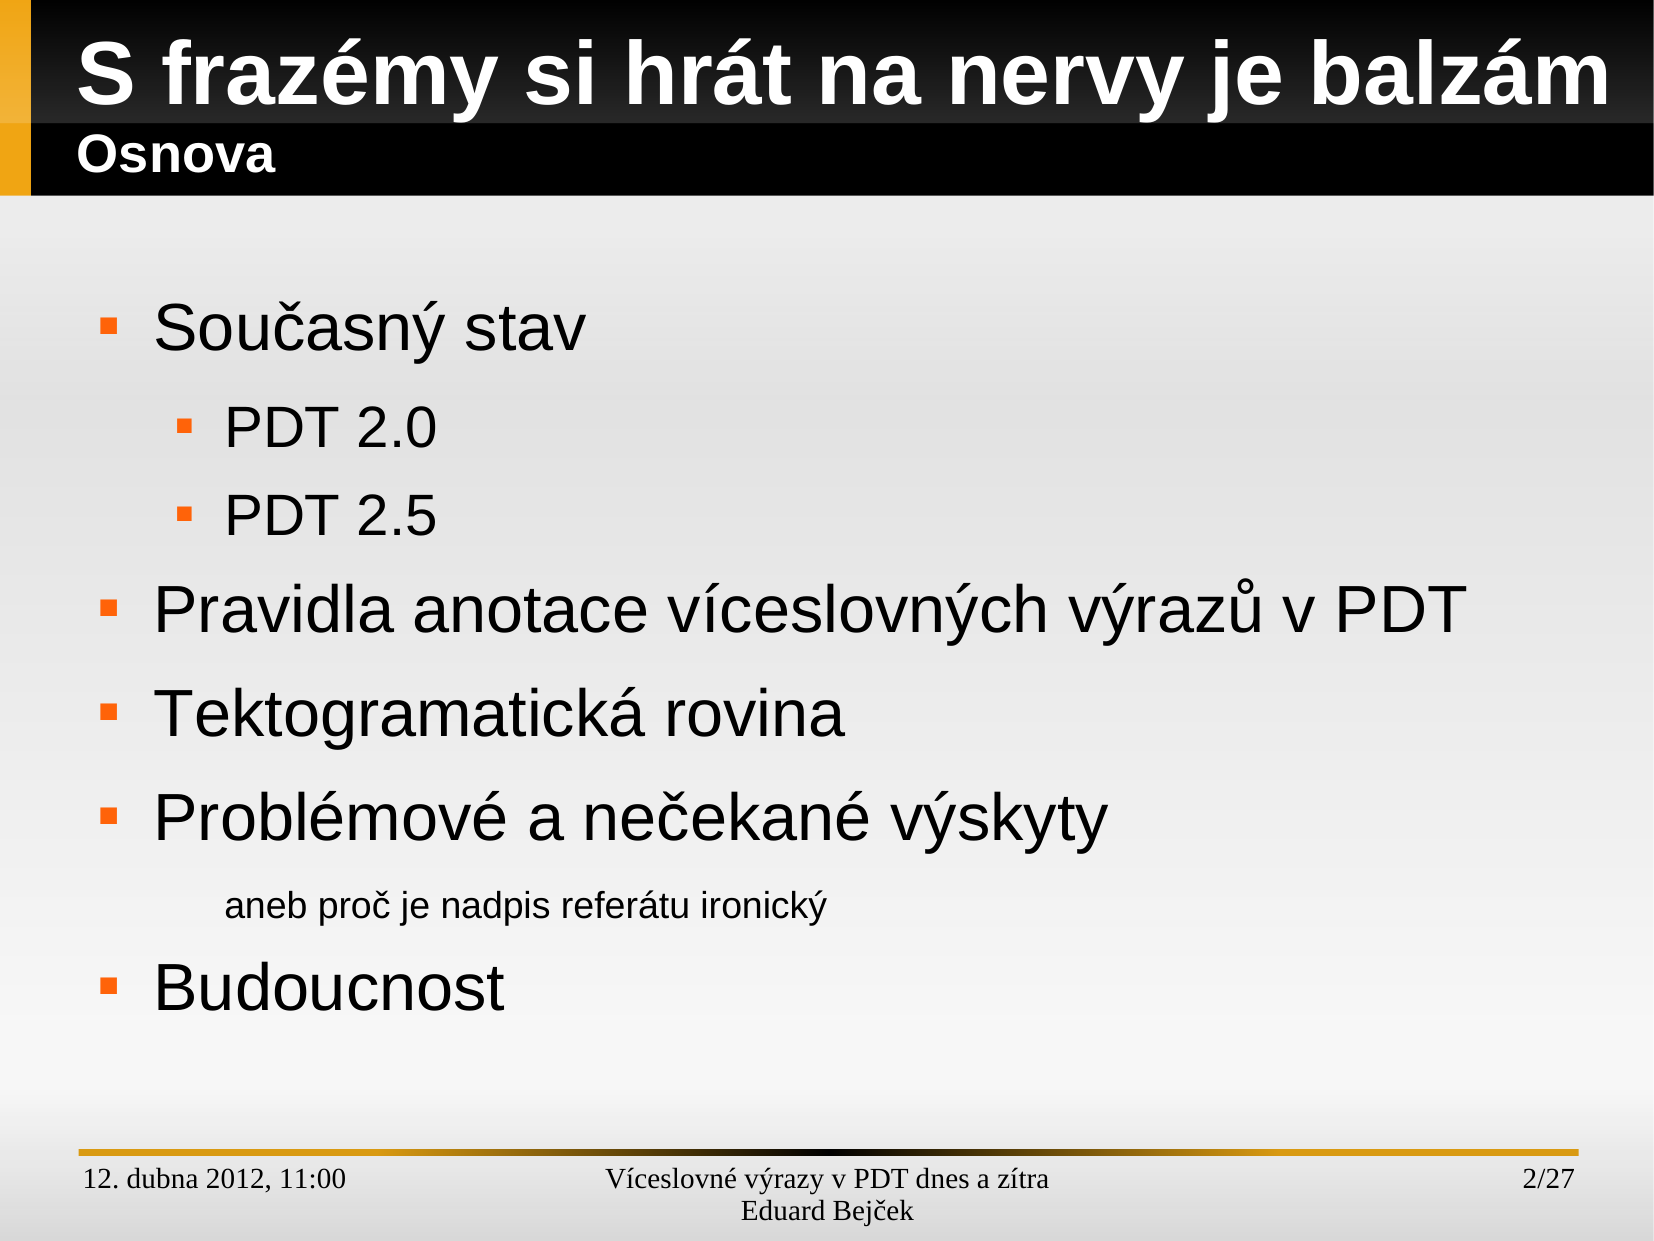

S frazémy si hrát na nervy je balzám
Osnova
# Současný stav
PDT 2.0
PDT 2.5
Pravidla anotace víceslovných výrazů v PDT
Tektogramatická rovina
Problémové a nečekané výskyty
aneb proč je nadpis referátu ironický
Budoucnost
12. dubna 2012, 11:00
Víceslovné výrazy v PDT dnes a zítra
2